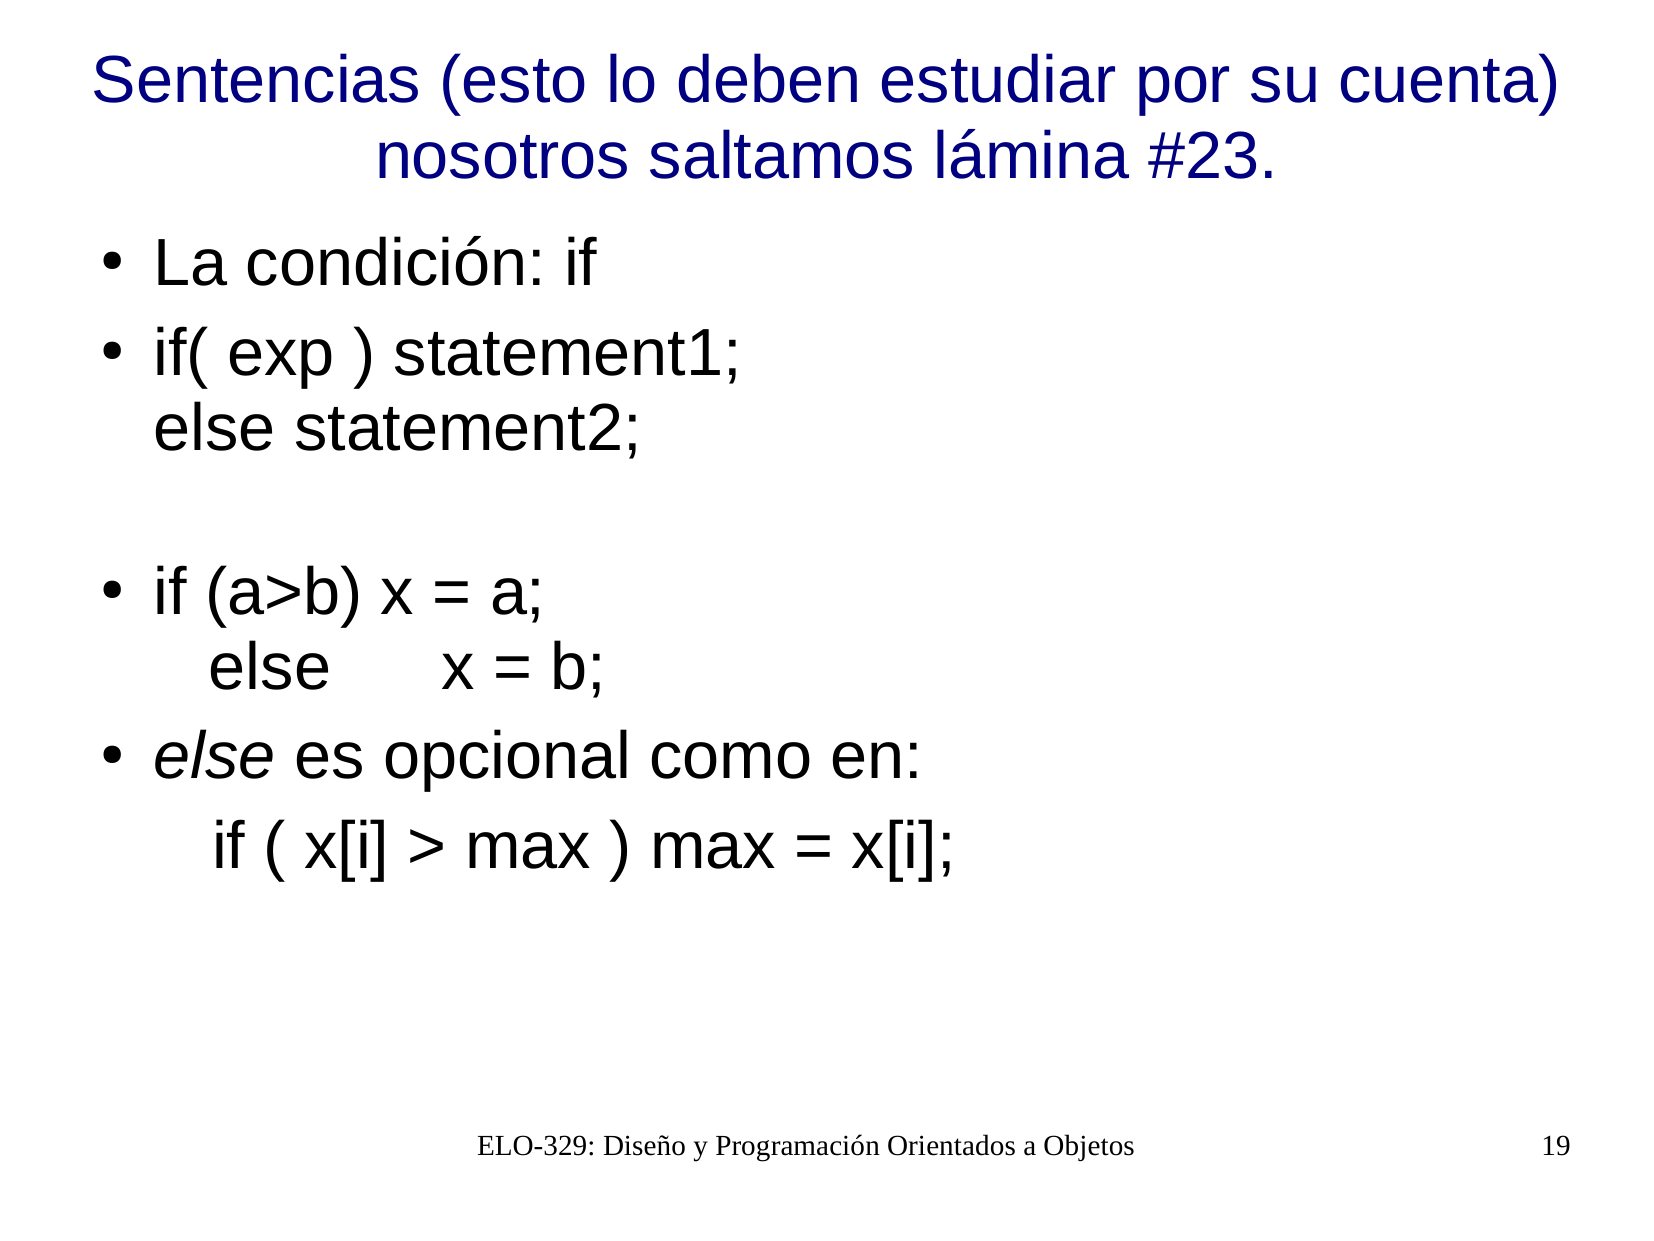

# Sentencias (esto lo deben estudiar por su cuenta) nosotros saltamos lámina #23.‏
La condición: if
if( exp ) statement1;
else statement2;
if (a>b) x = a;
 else x = b;
else es opcional como en:
 if ( x[i] > max ) max = x[i];
19